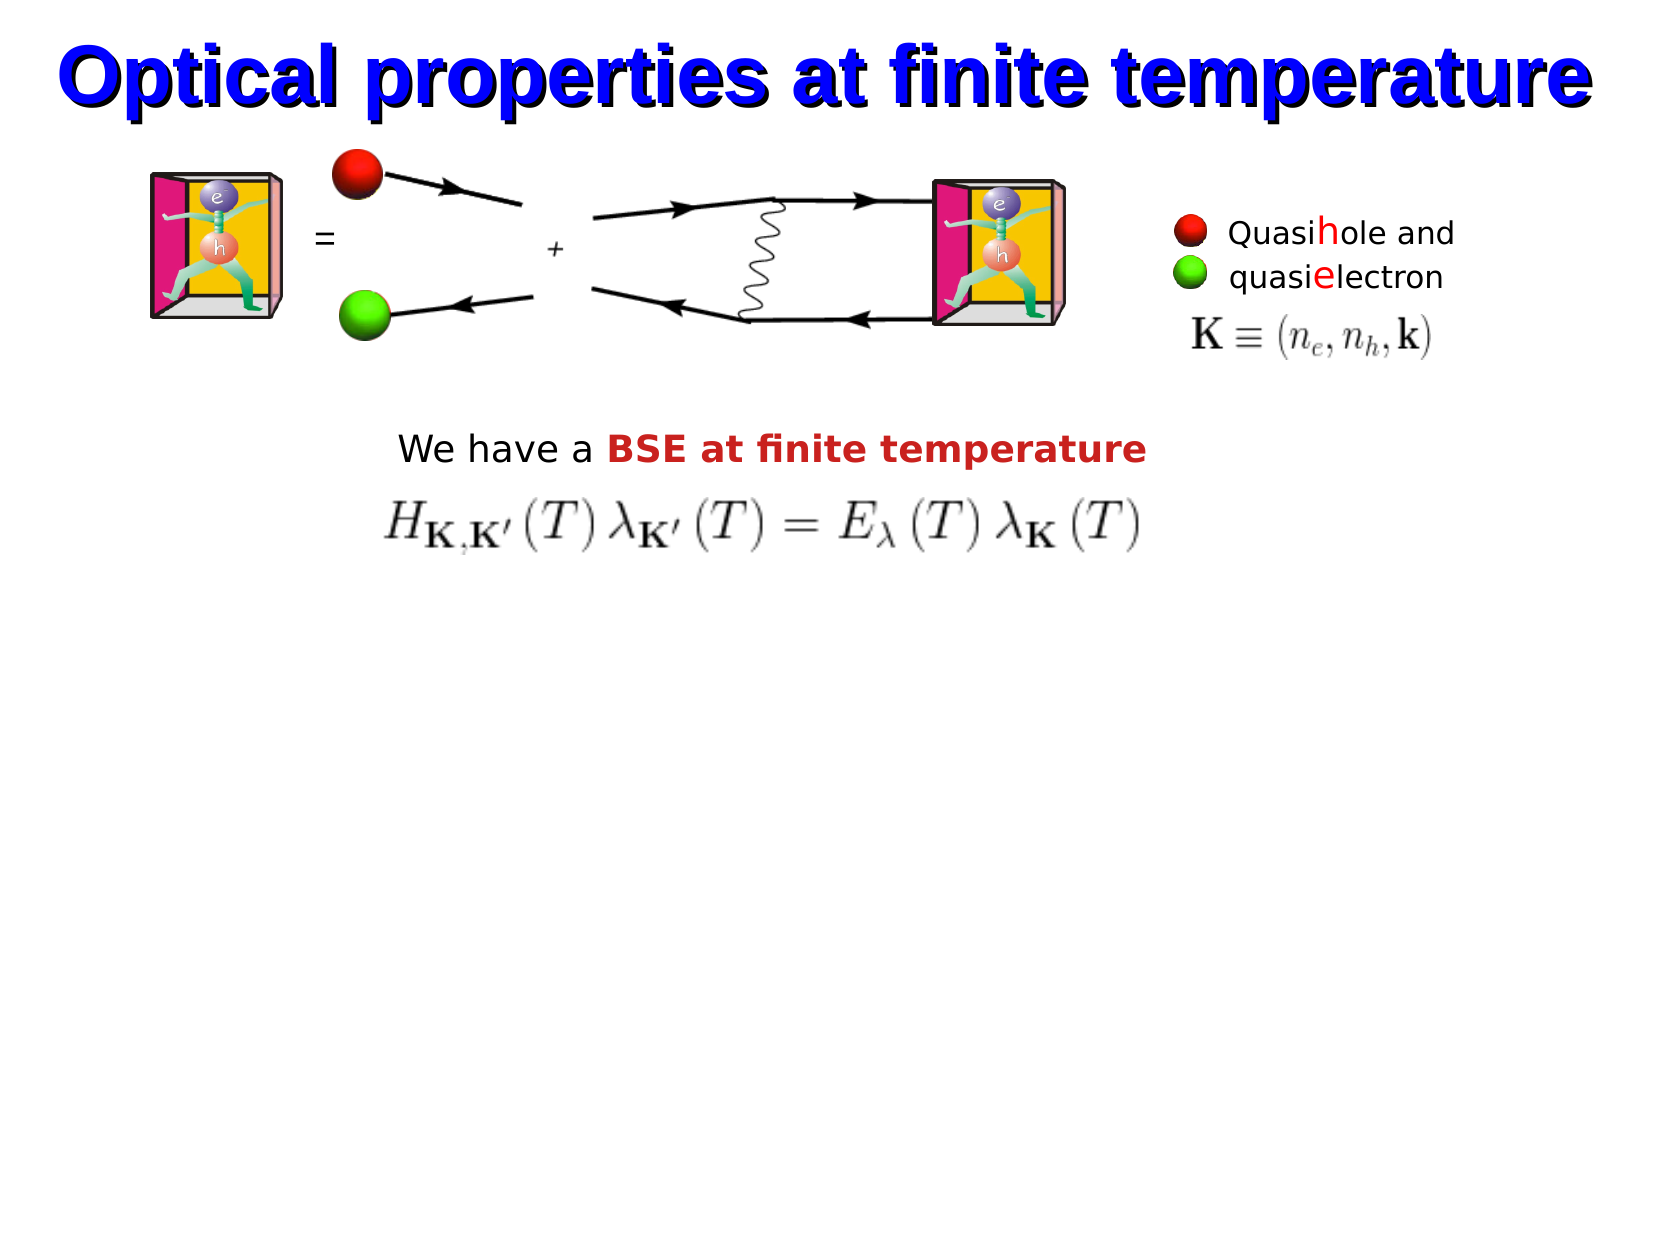

Optical properties at finite temperature
Quasihole and quasielectron
=
We have a BSE at finite temperature